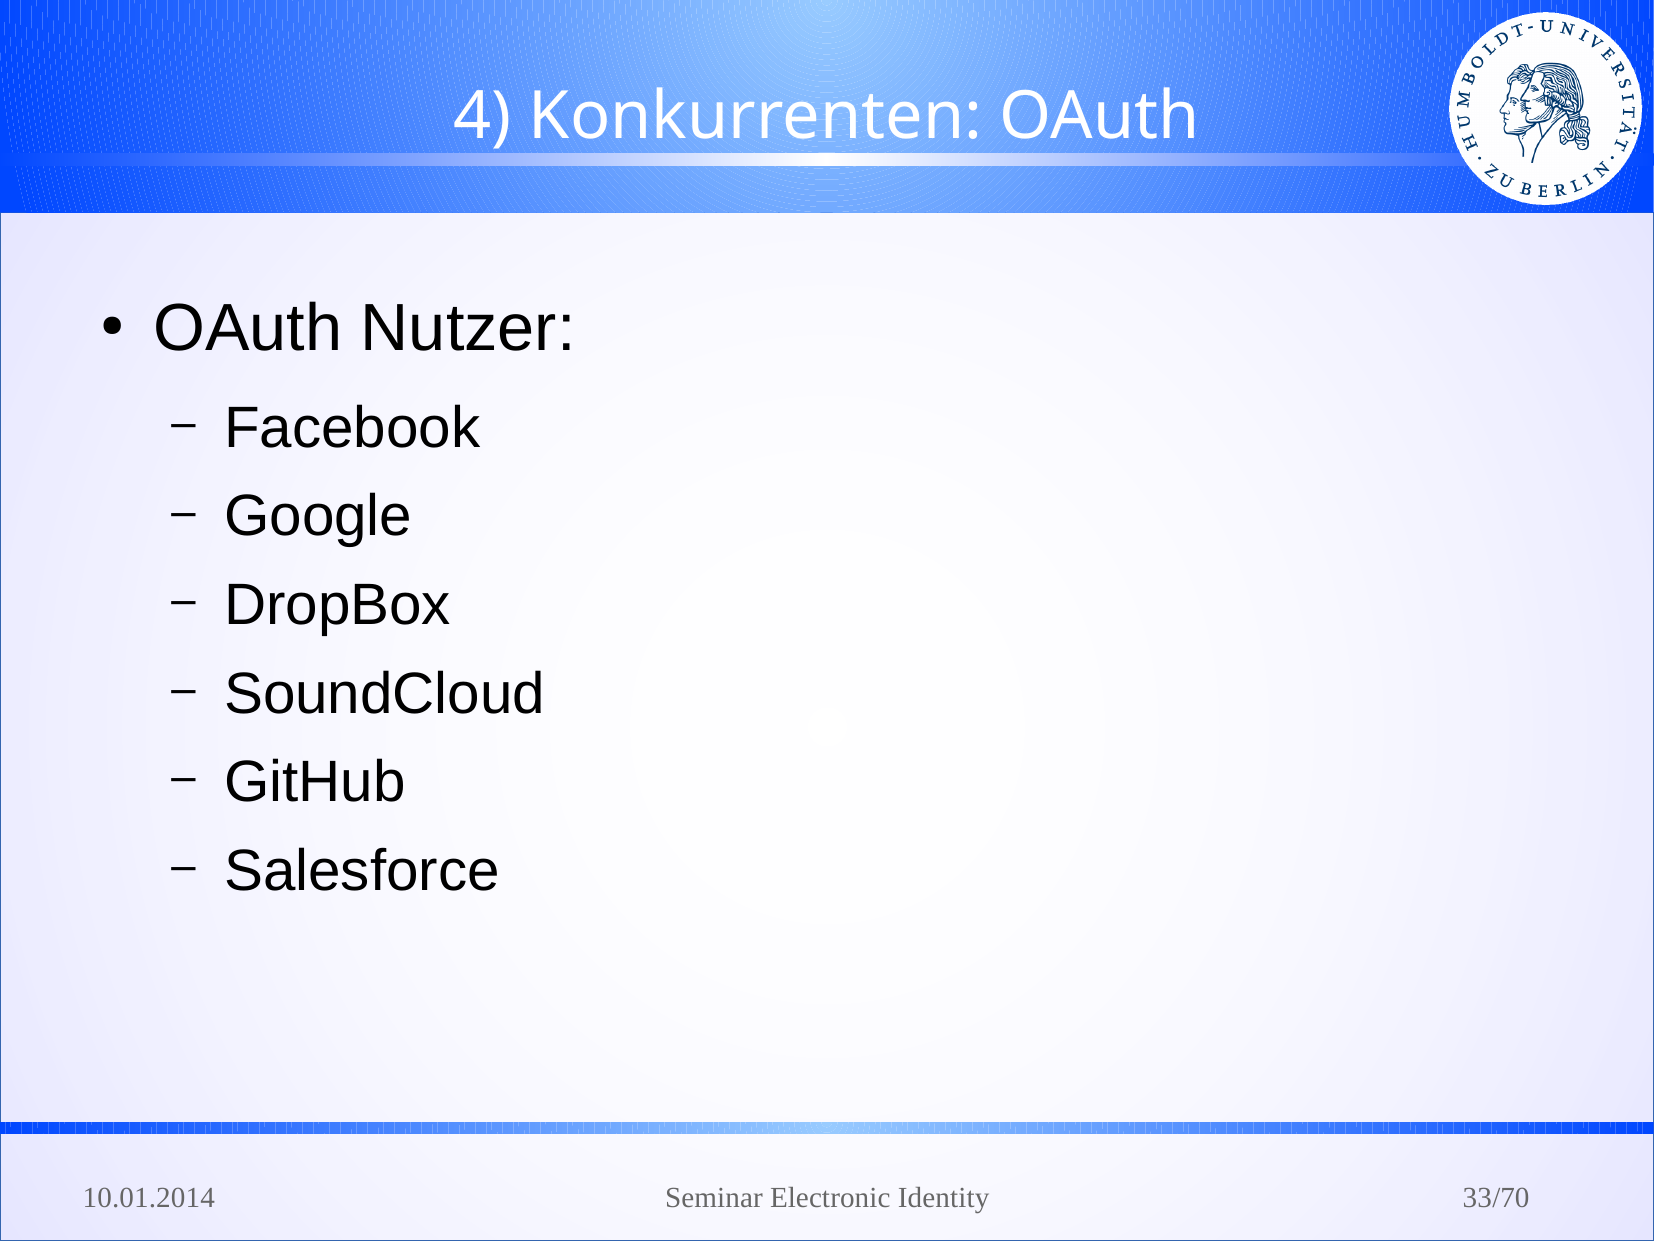

# 4) Konkurrenten: OAuth
OAuth Nutzer:
Facebook
Google
DropBox
SoundCloud
GitHub
Salesforce
10.01.2014
Seminar Electronic Identity